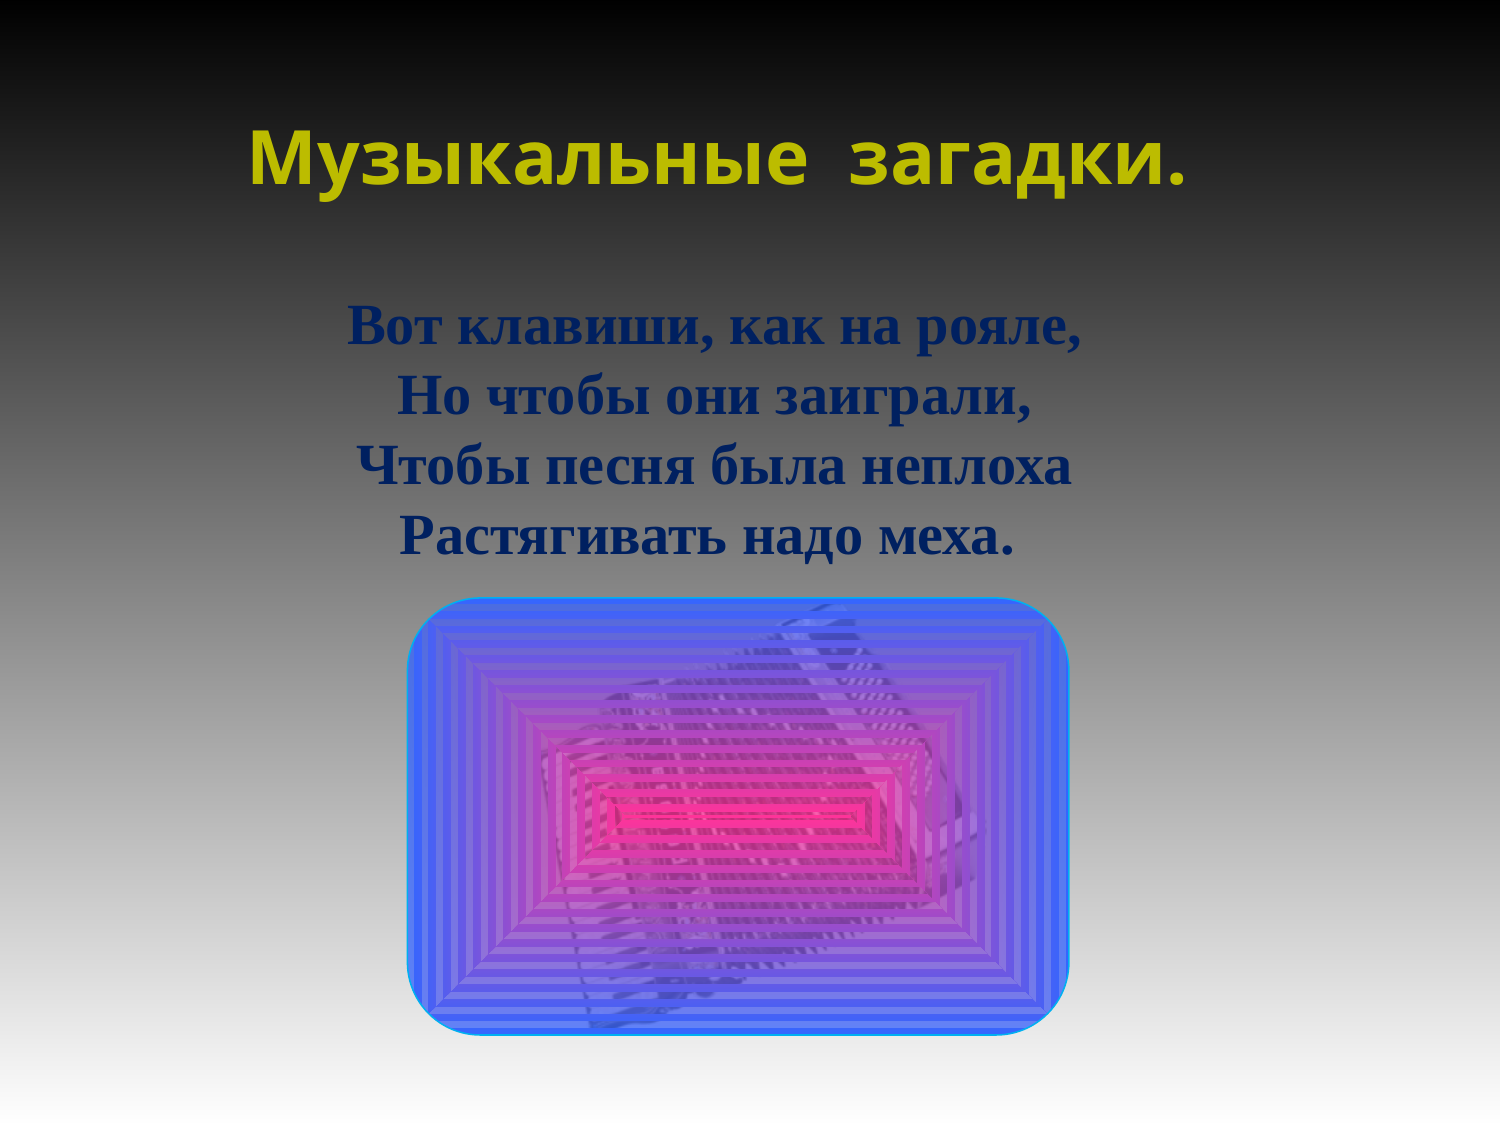

Музыкальные загадки.
Вот клавиши, как на рояле,
Но чтобы они заиграли,
Чтобы песня была неплоха
Растягивать надо меха.